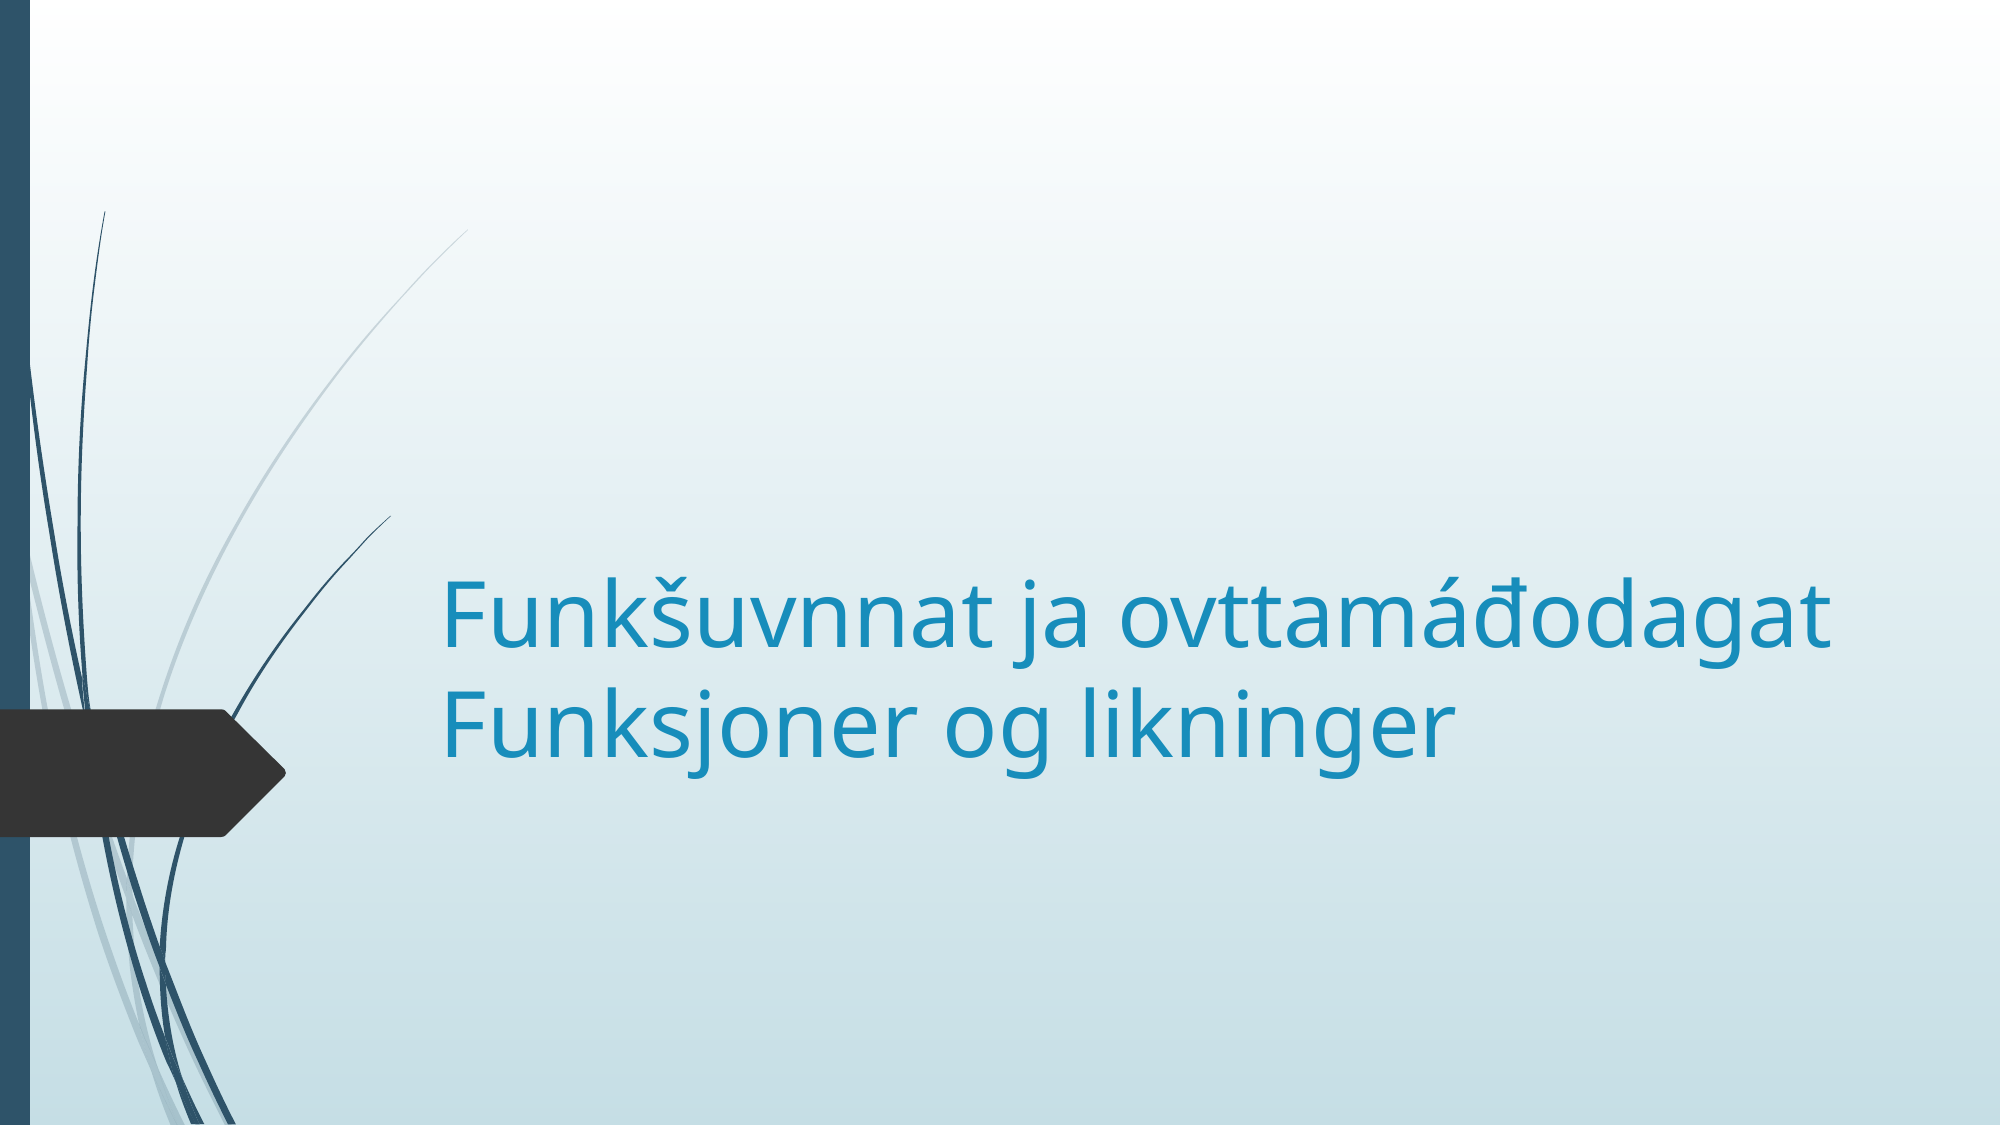

# Funkšuvnnat ja ovttamáđodagat Funksjoner og likninger